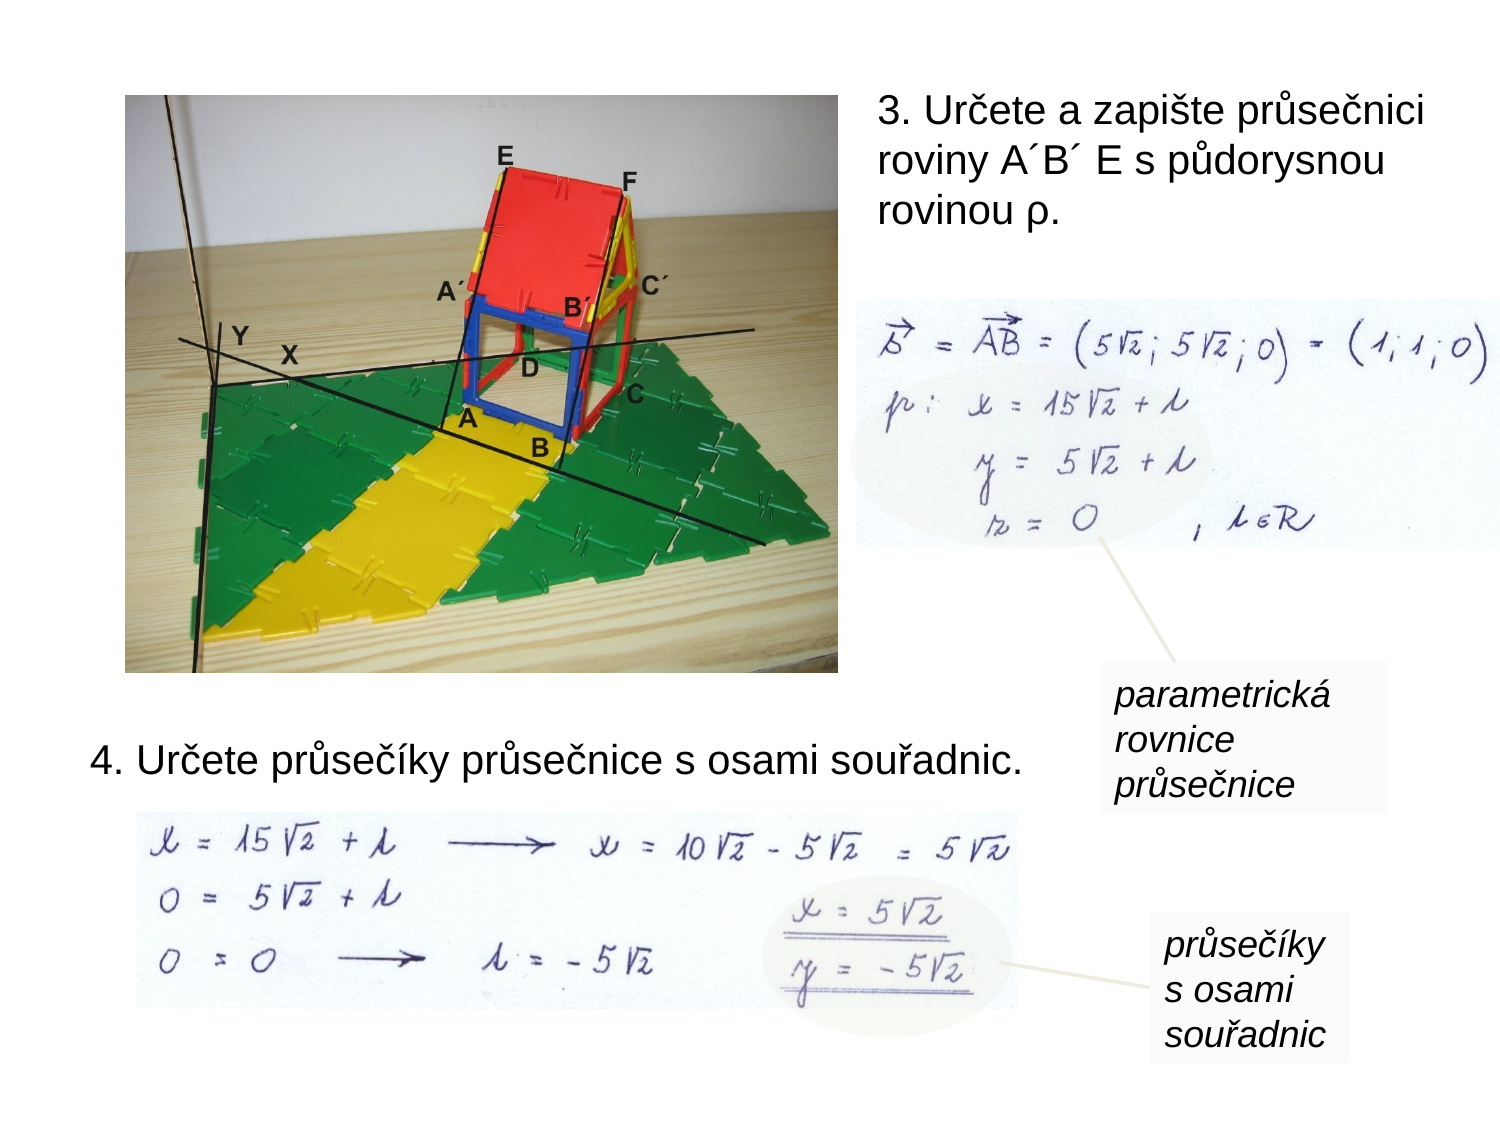

3. Určete a zapište průsečnici roviny A´B´ E s půdorysnou rovinou ρ.
parametrická rovnice průsečnice
4. Určete průsečíky průsečnice s osami souřadnic.
průsečíky s osami souřadnic